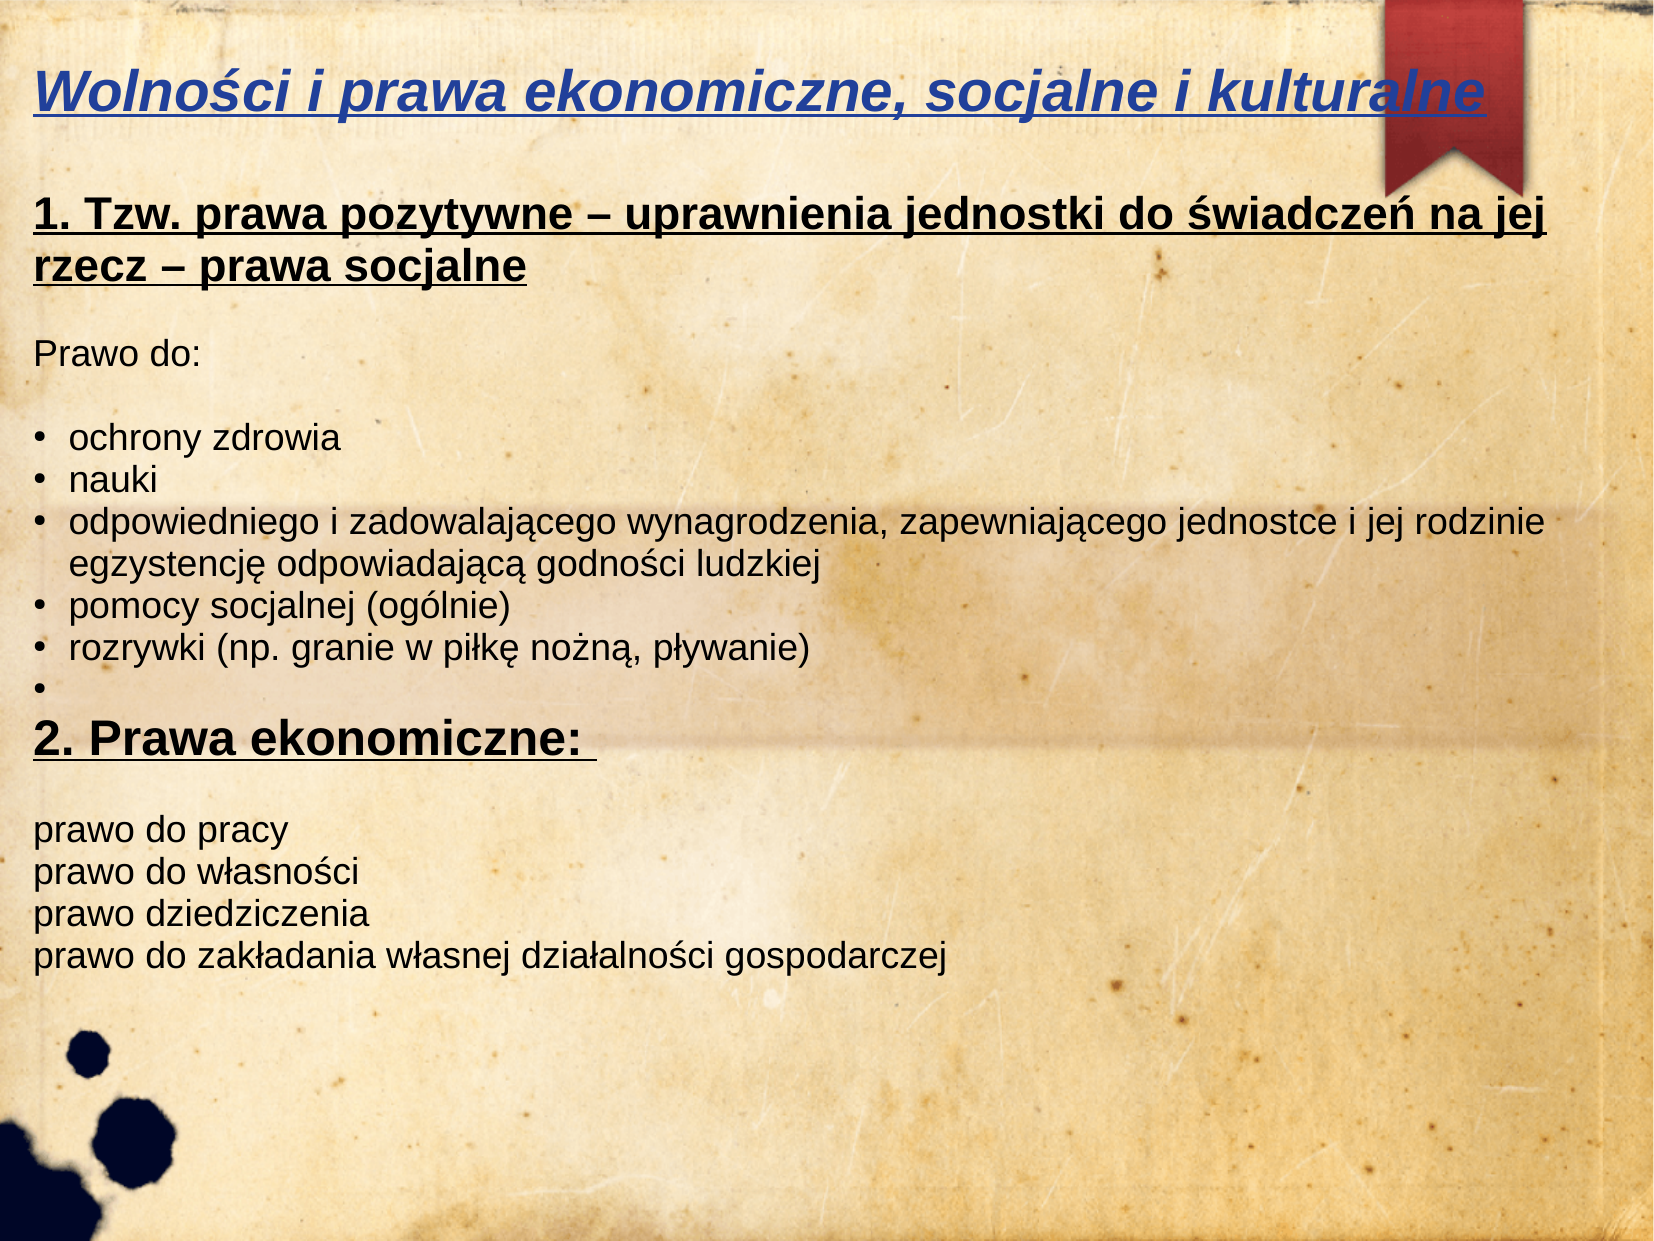

Wolności i prawa ekonomiczne, socjalne i kulturalne
1. Tzw. prawa pozytywne – uprawnienia jednostki do świadczeń na jej rzecz – prawa socjalne
Prawo do:
ochrony zdrowia
nauki
odpowiedniego i zadowalającego wynagrodzenia, zapewniającego jednostce i jej rodzinie egzystencję odpowiadającą godności ludzkiej
pomocy socjalnej (ogólnie)
rozrywki (np. granie w piłkę nożną, pływanie)
2. Prawa ekonomiczne:
prawo do pracy
prawo do własności
prawo dziedziczenia
prawo do zakładania własnej działalności gospodarczej